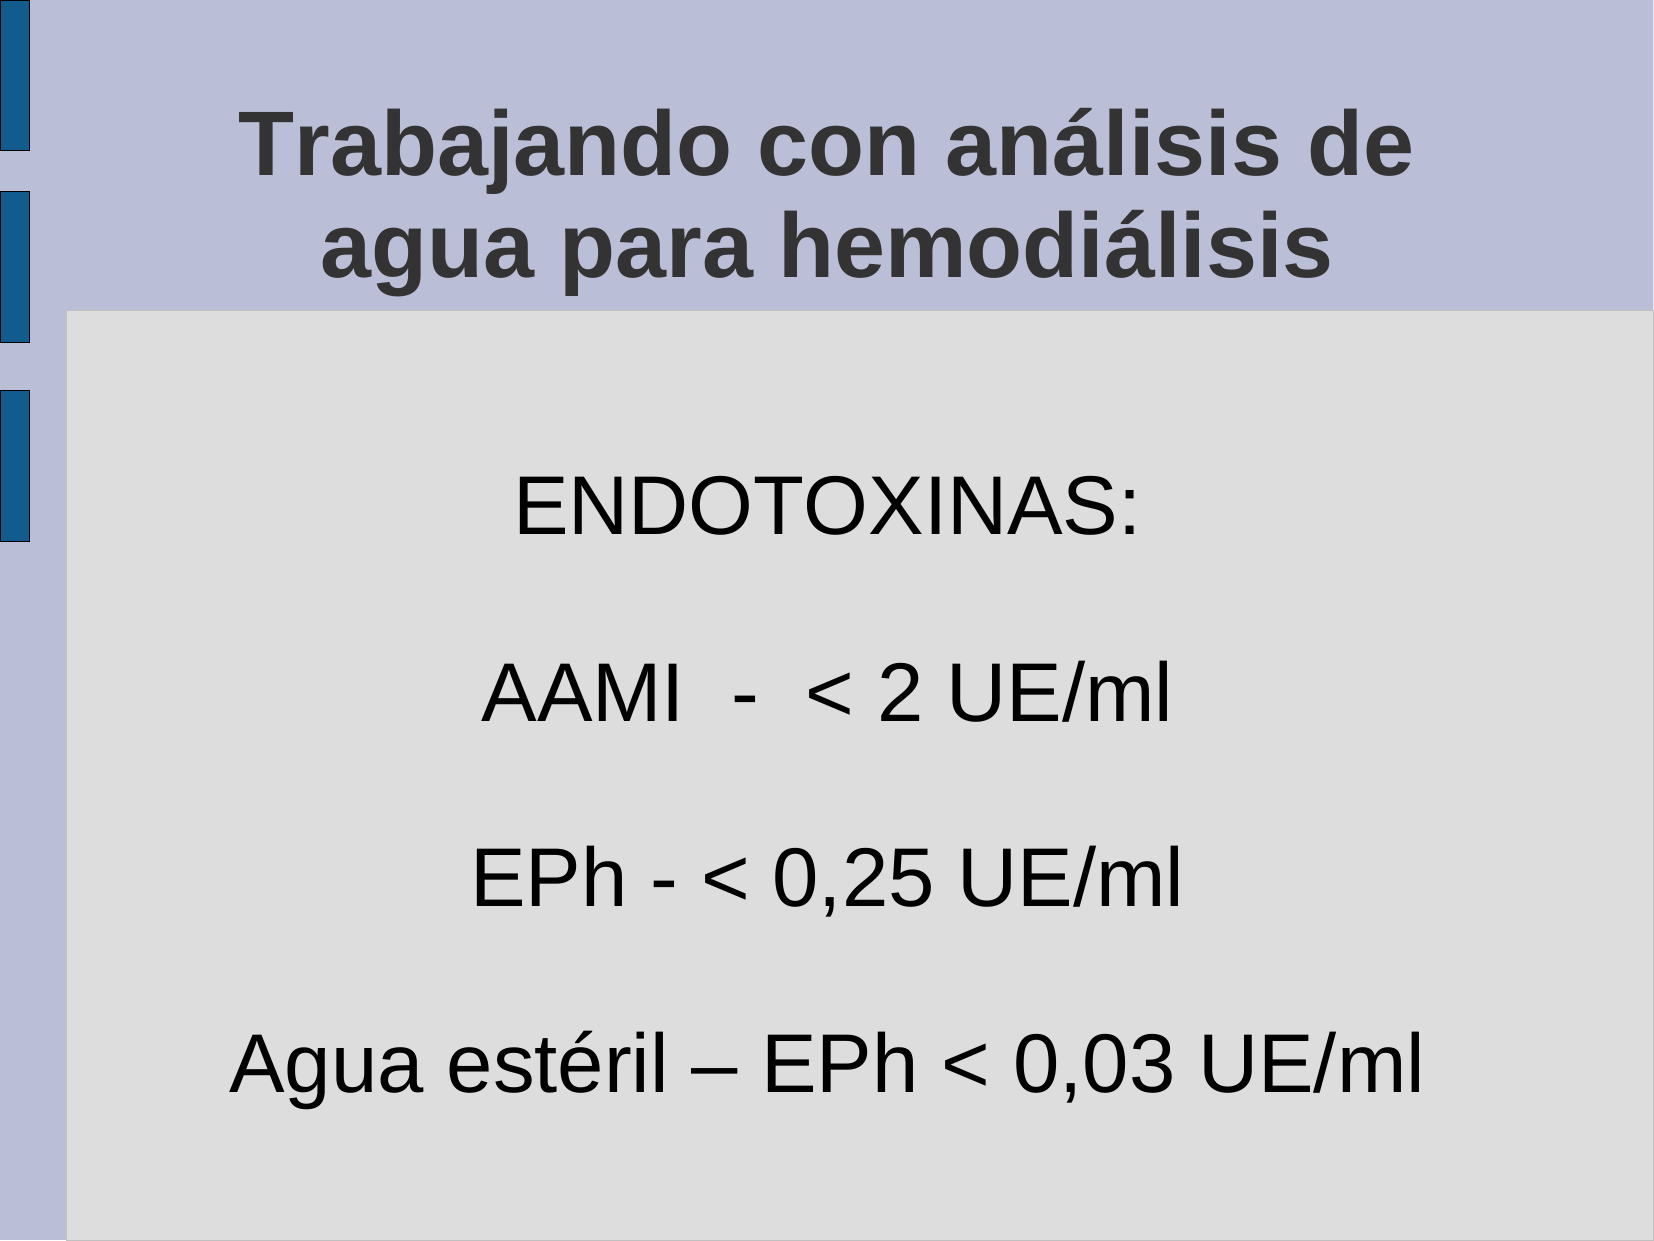

# Trabajando con análisis de agua para hemodiálisis
ENDOTOXINAS:
AAMI - < 2 UE/ml
EPh - < 0,25 UE/ml
Agua estéril – EPh < 0,03 UE/ml